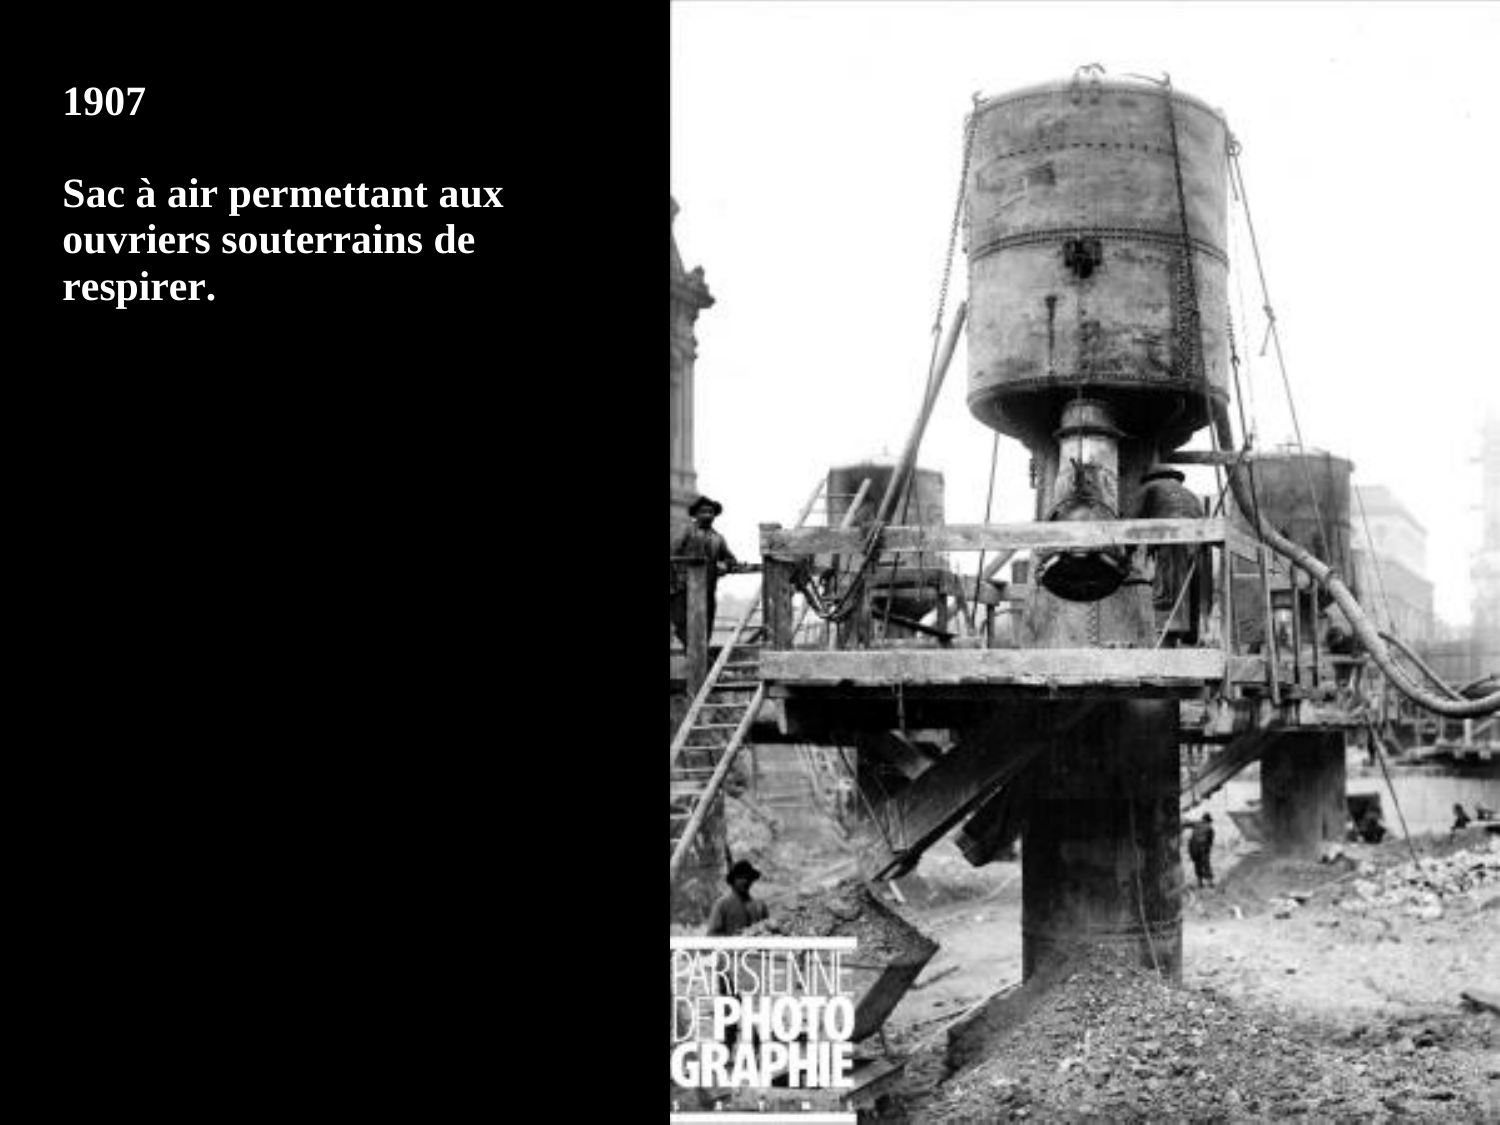

1907
Sac à air permettant aux
ouvriers souterrains de
respirer.